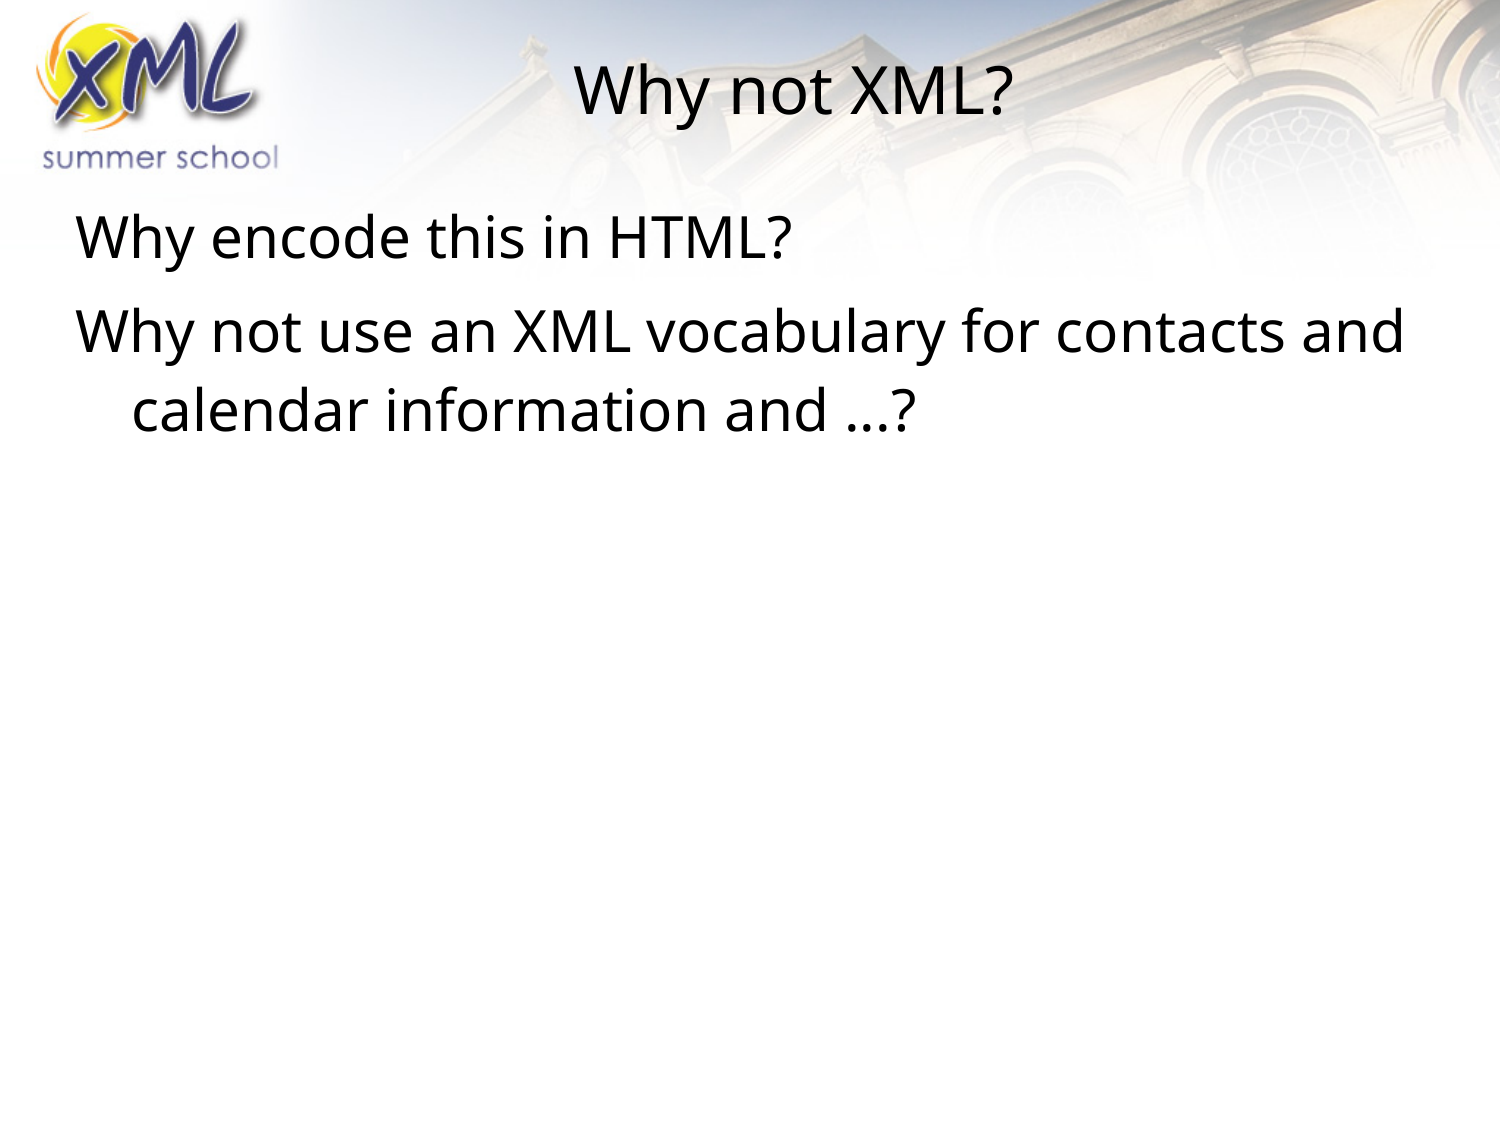

# Why not XML?
Why encode this in HTML?
Why not use an XML vocabulary for contacts and calendar information and ...?